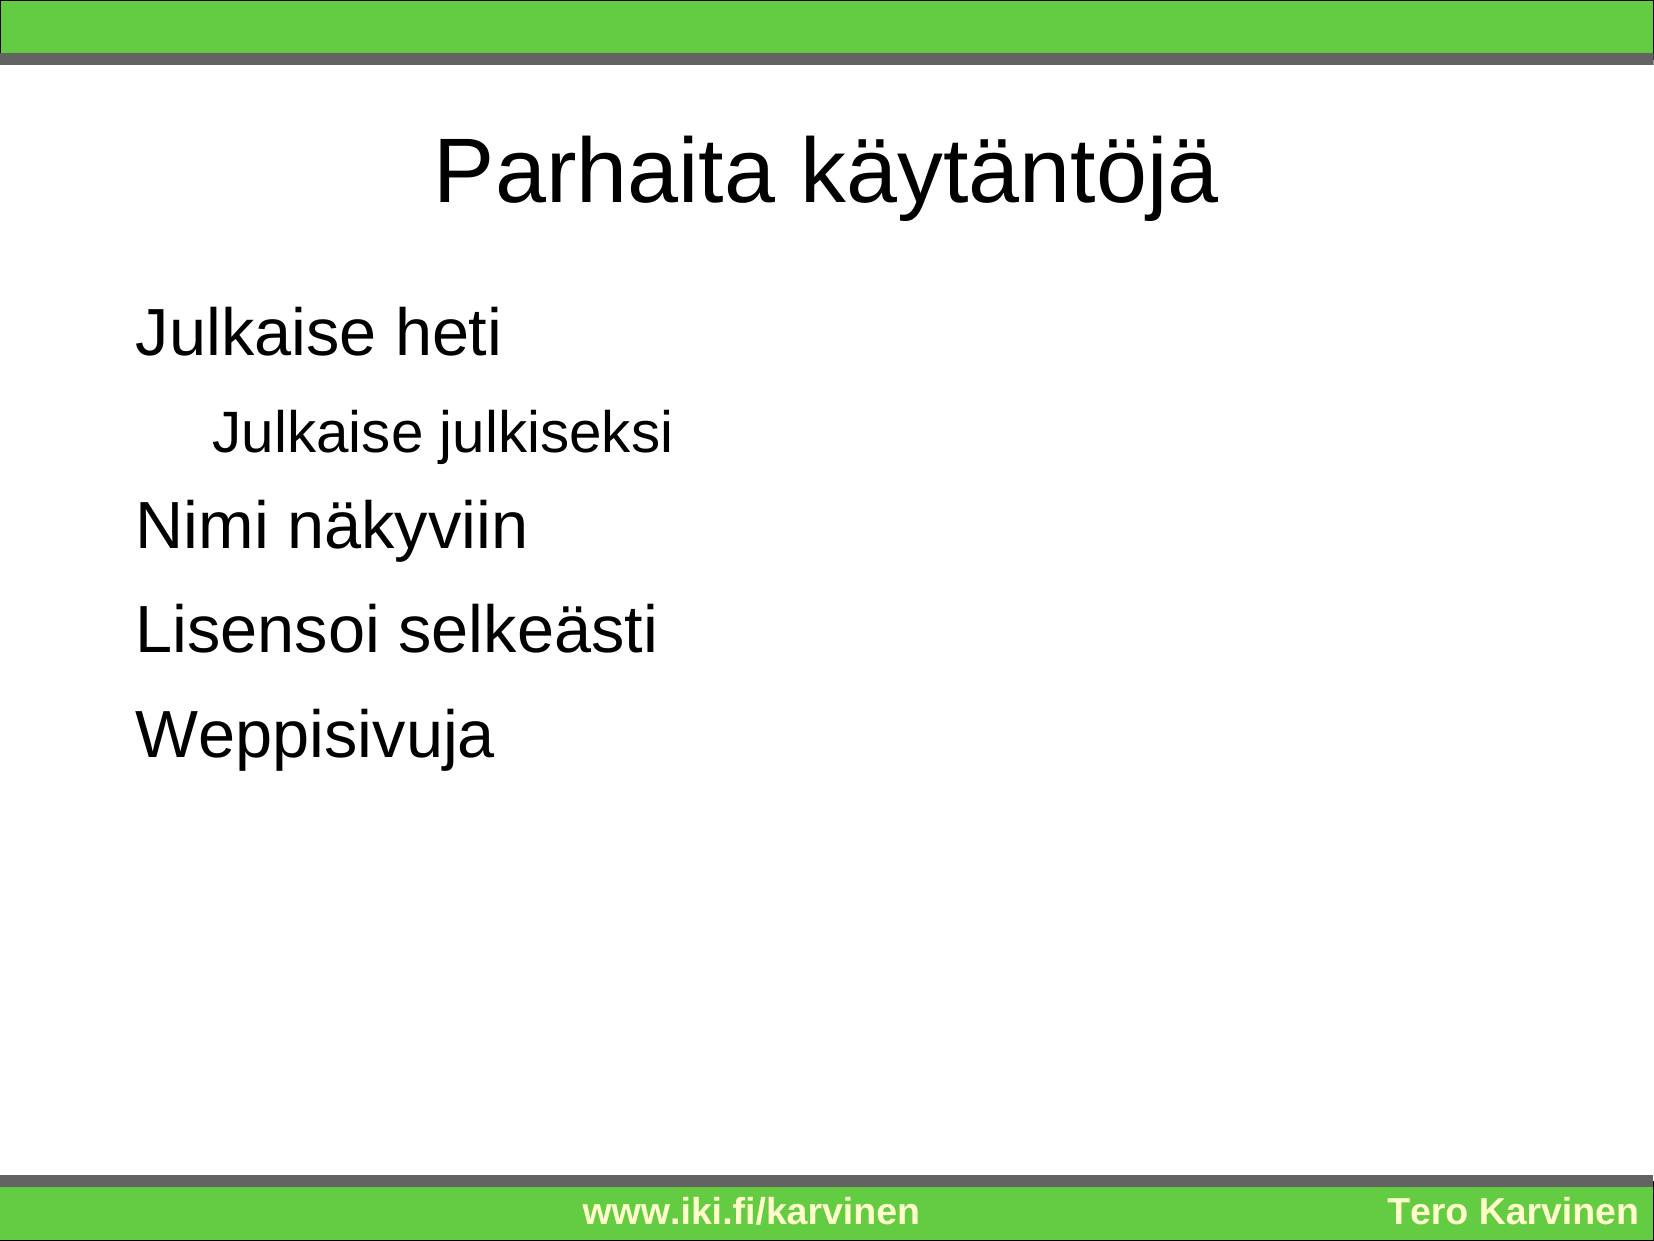

# Parhaita käytäntöjä
Julkaise heti
Julkaise julkiseksi
Nimi näkyviin
Lisensoi selkeästi
Weppisivuja